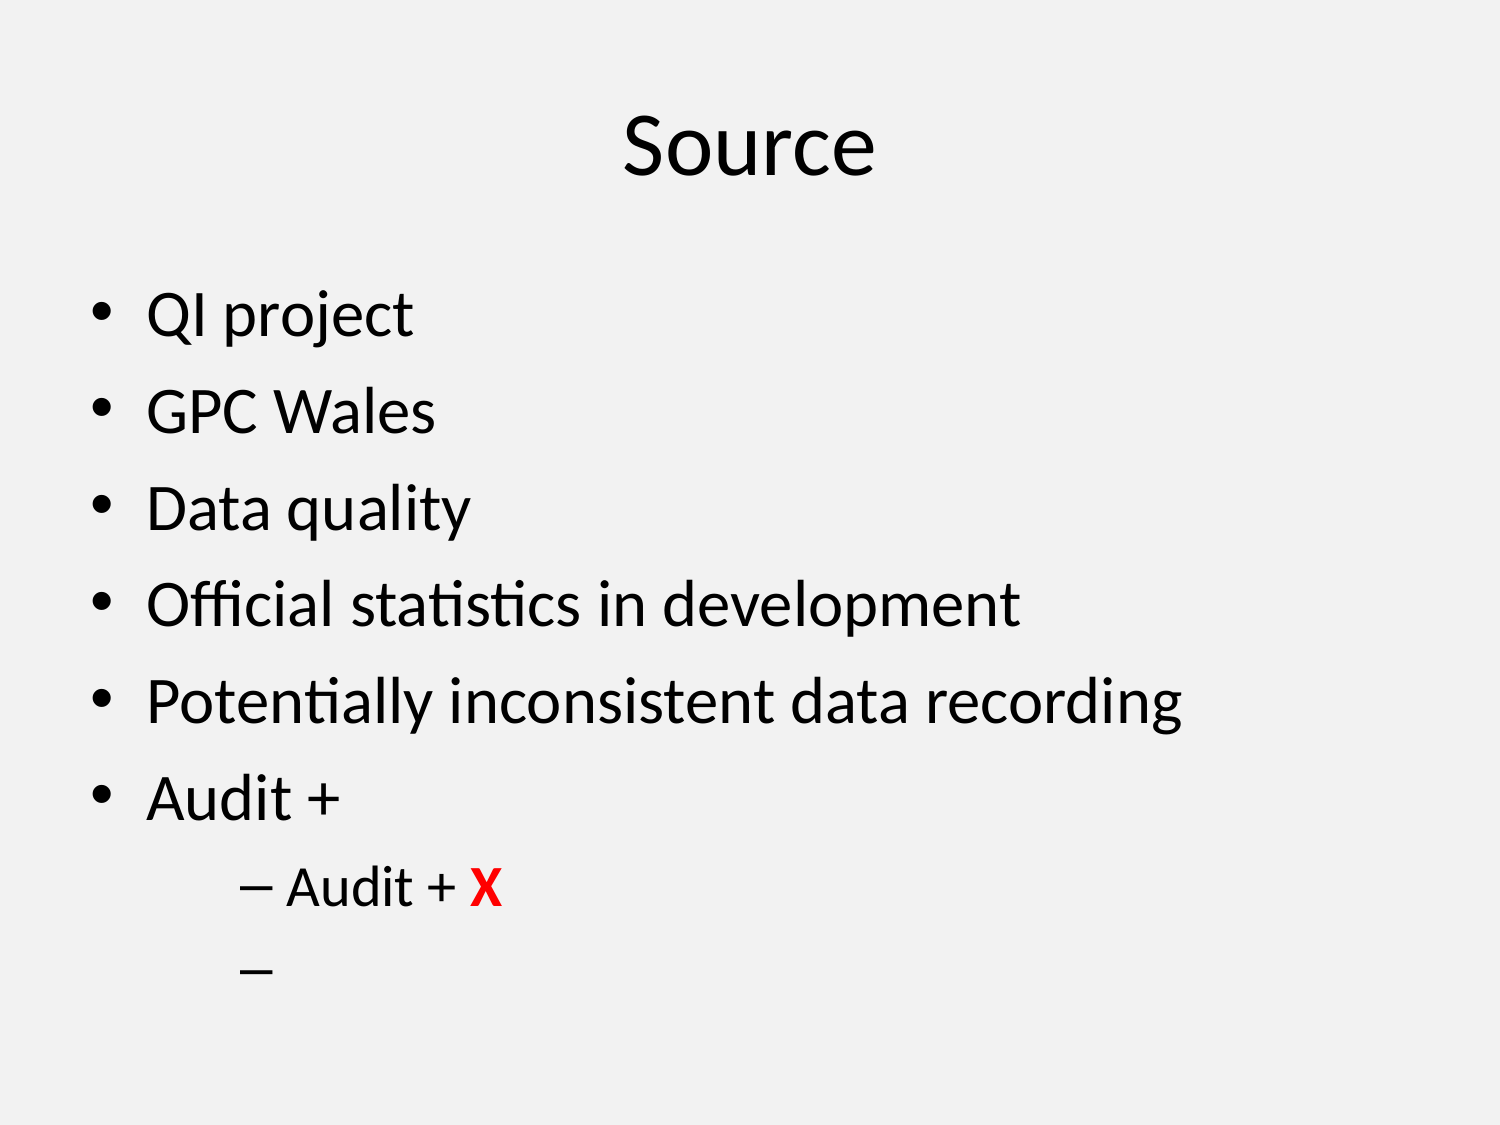

Source
# QI project
GPC Wales
Data quality
Official statistics in development
Potentially inconsistent data recording
Audit +
Audit + X